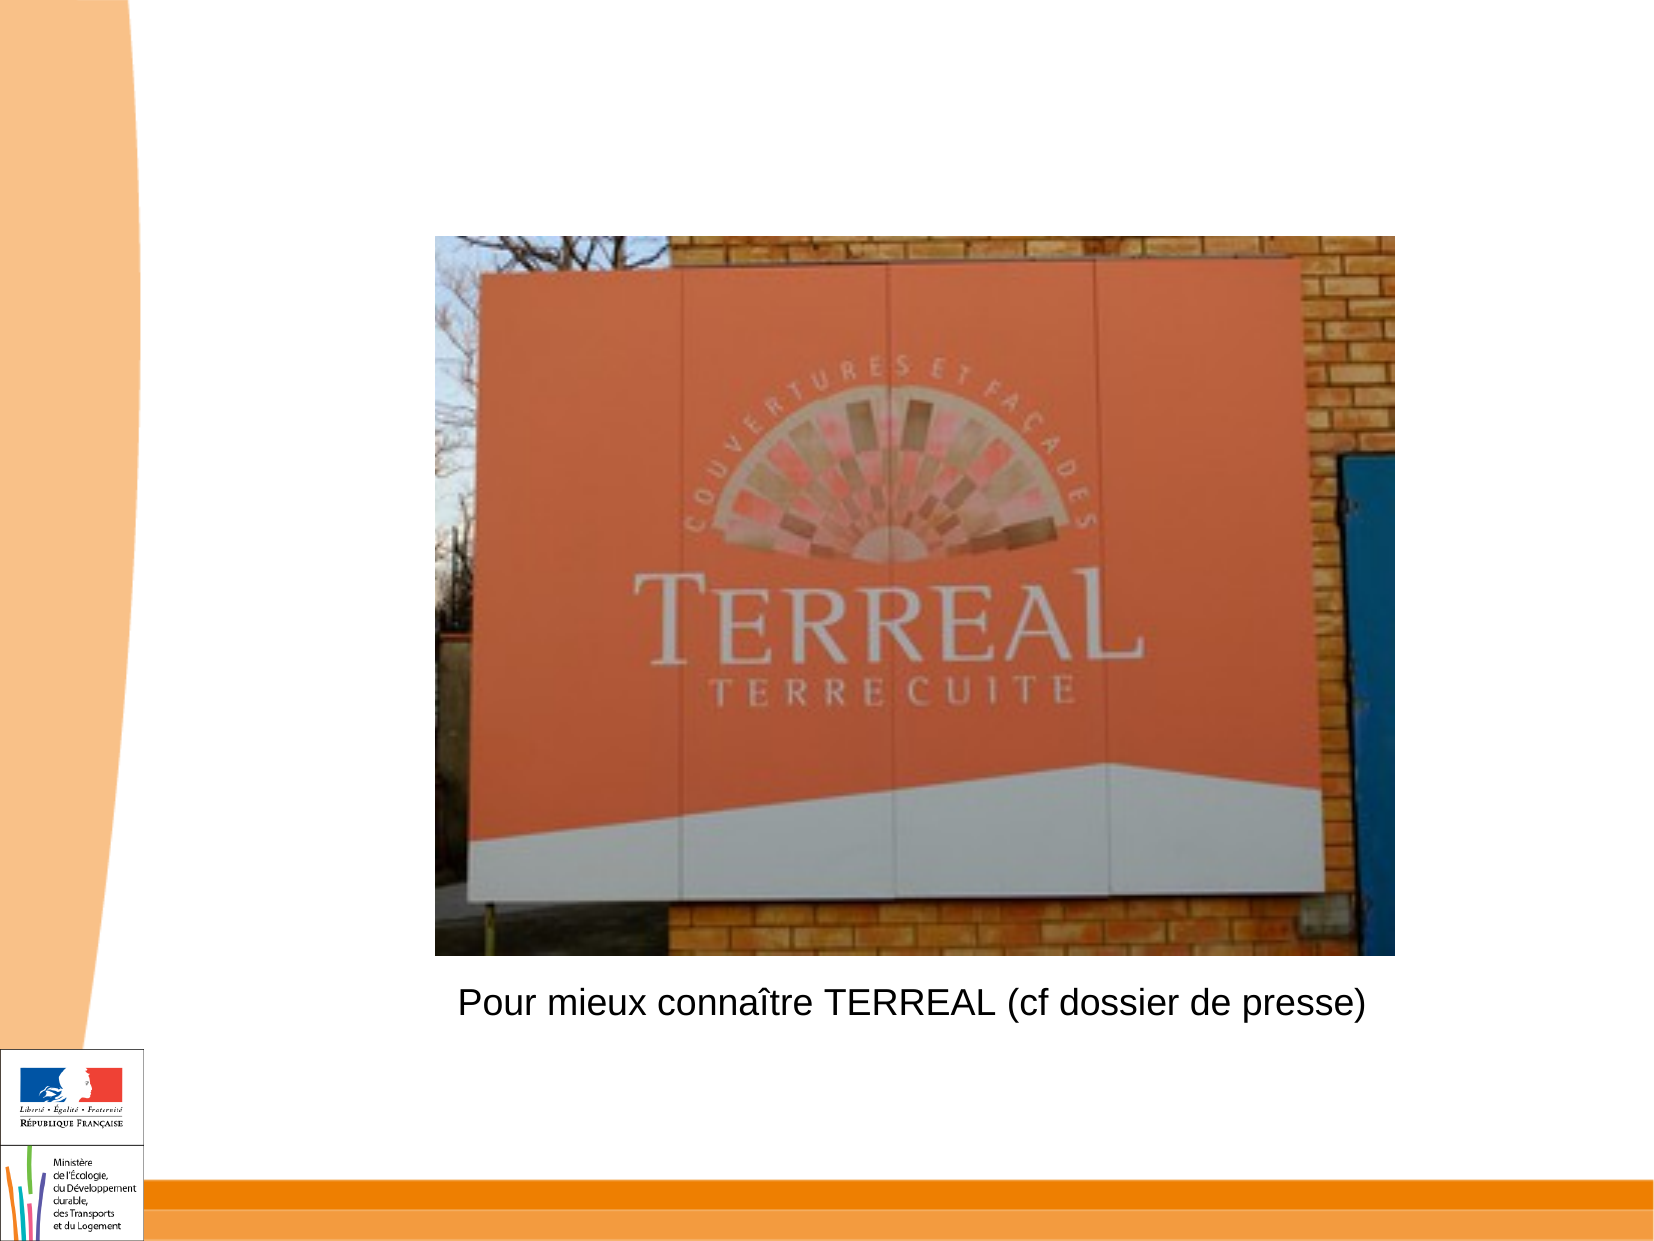

#
Pour mieux connaître TERREAL (cf dossier de presse)
Pour mieux connaître TERREAL cf dossier de presse